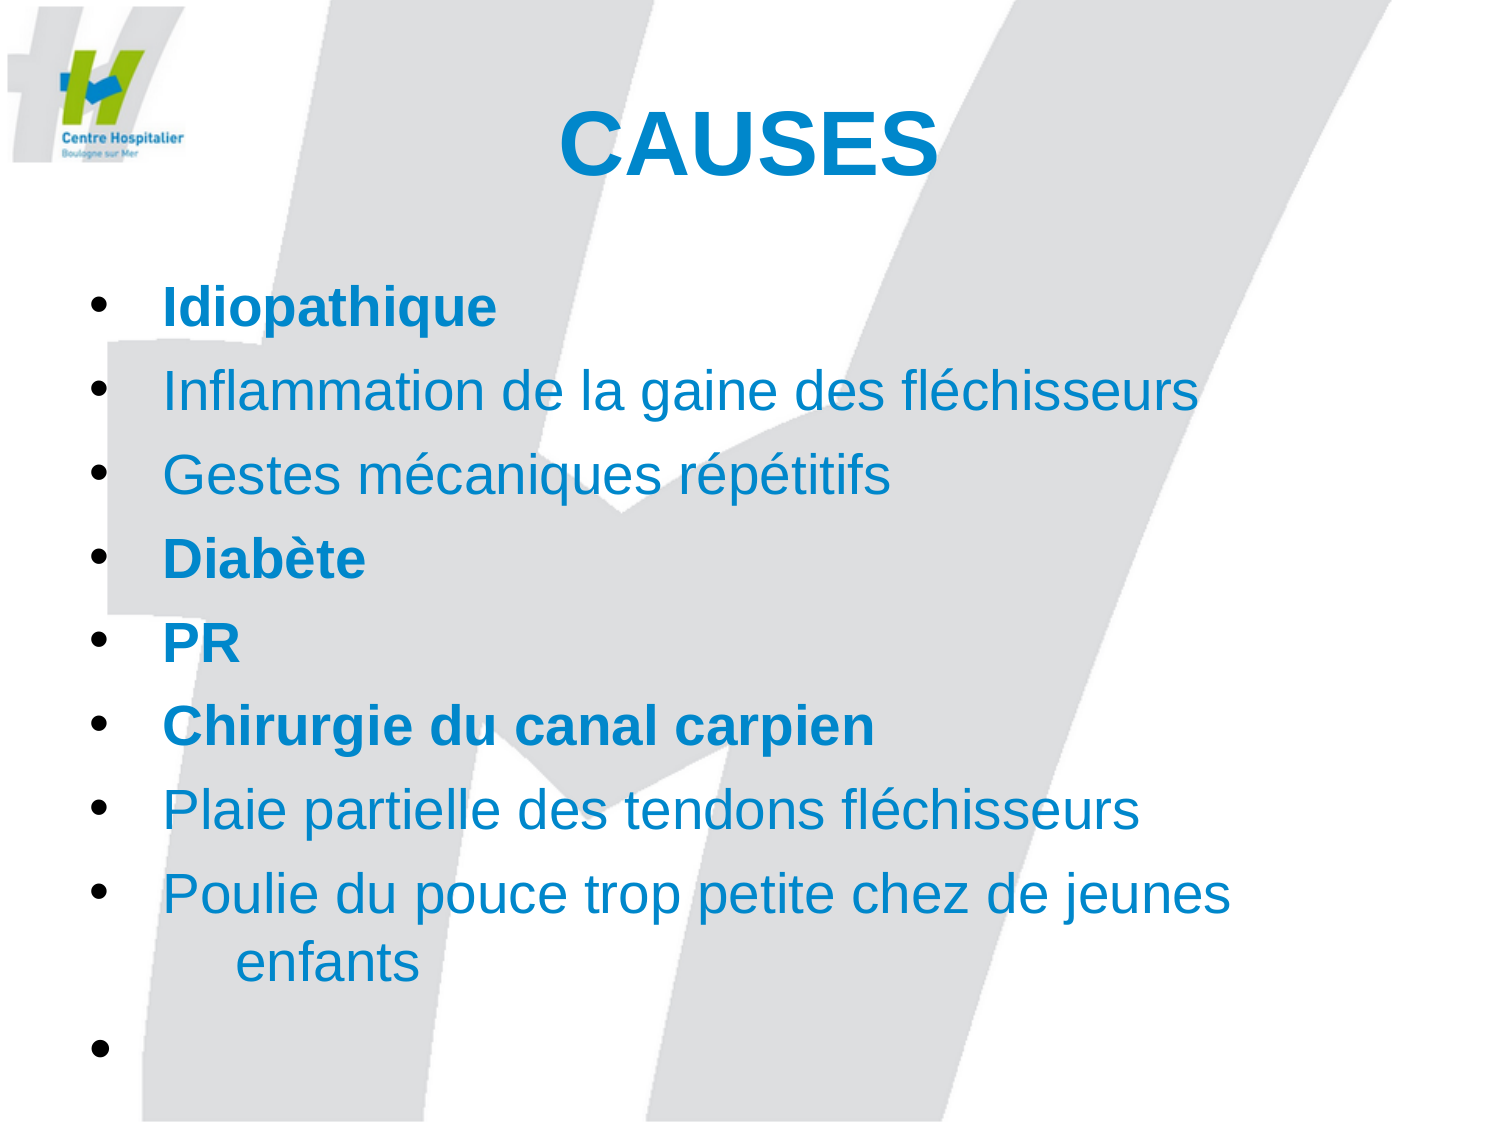

# CAUSES
Idiopathique
Inflammation de la gaine des fléchisseurs
Gestes mécaniques répétitifs
Diabète
PR
Chirurgie du canal carpien
Plaie partielle des tendons fléchisseurs
Poulie du pouce trop petite chez de jeunes enfants